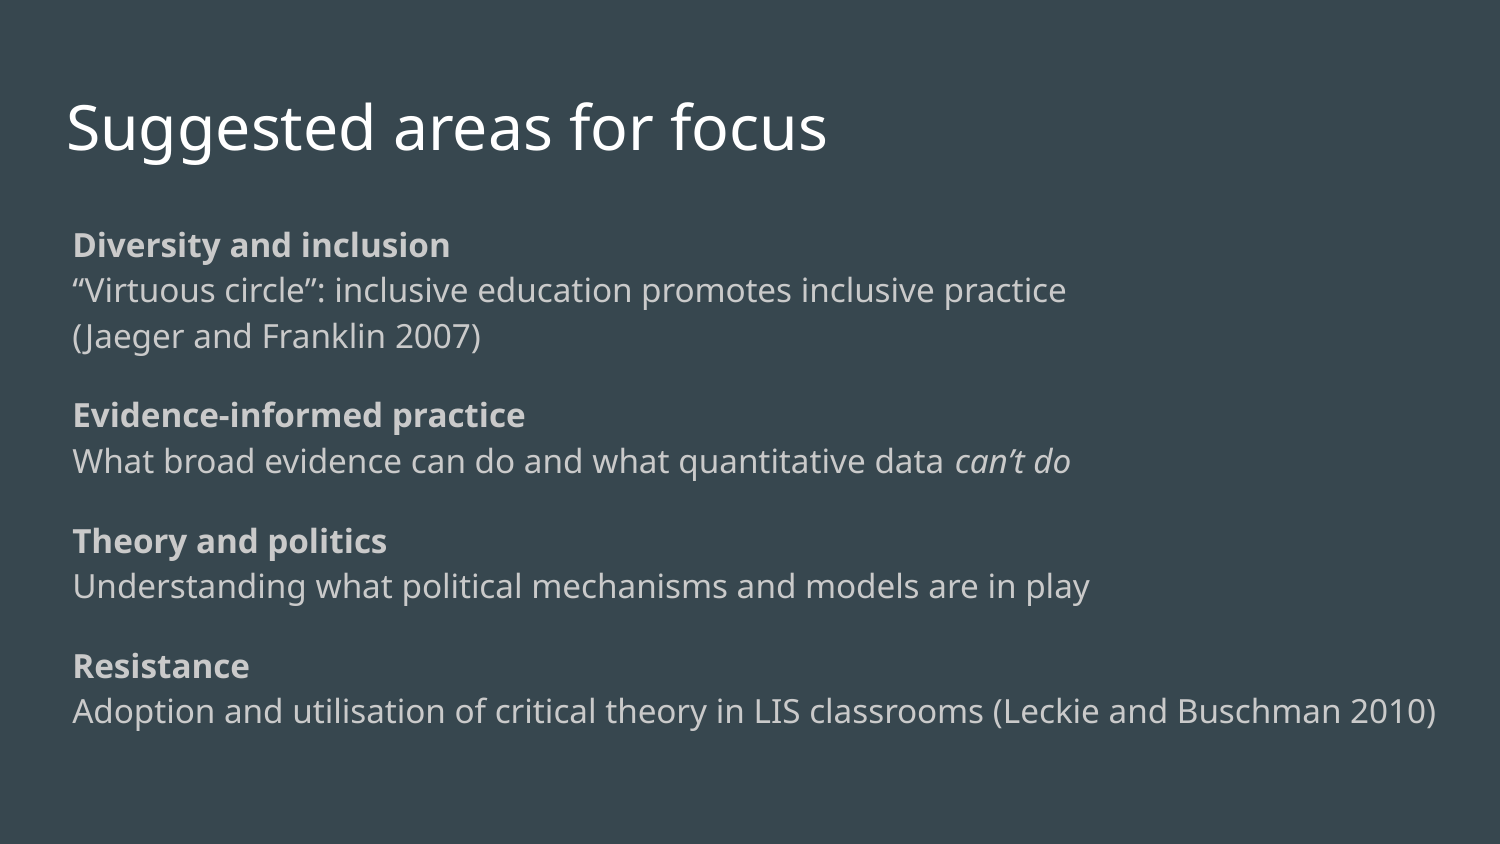

# Suggested areas for focus
Diversity and inclusion
“Virtuous circle”: inclusive education promotes inclusive practice
(Jaeger and Franklin 2007)
Evidence-informed practice
What broad evidence can do and what quantitative data can’t do
Theory and politics
Understanding what political mechanisms and models are in play
Resistance
Adoption and utilisation of critical theory in LIS classrooms (Leckie and Buschman 2010)